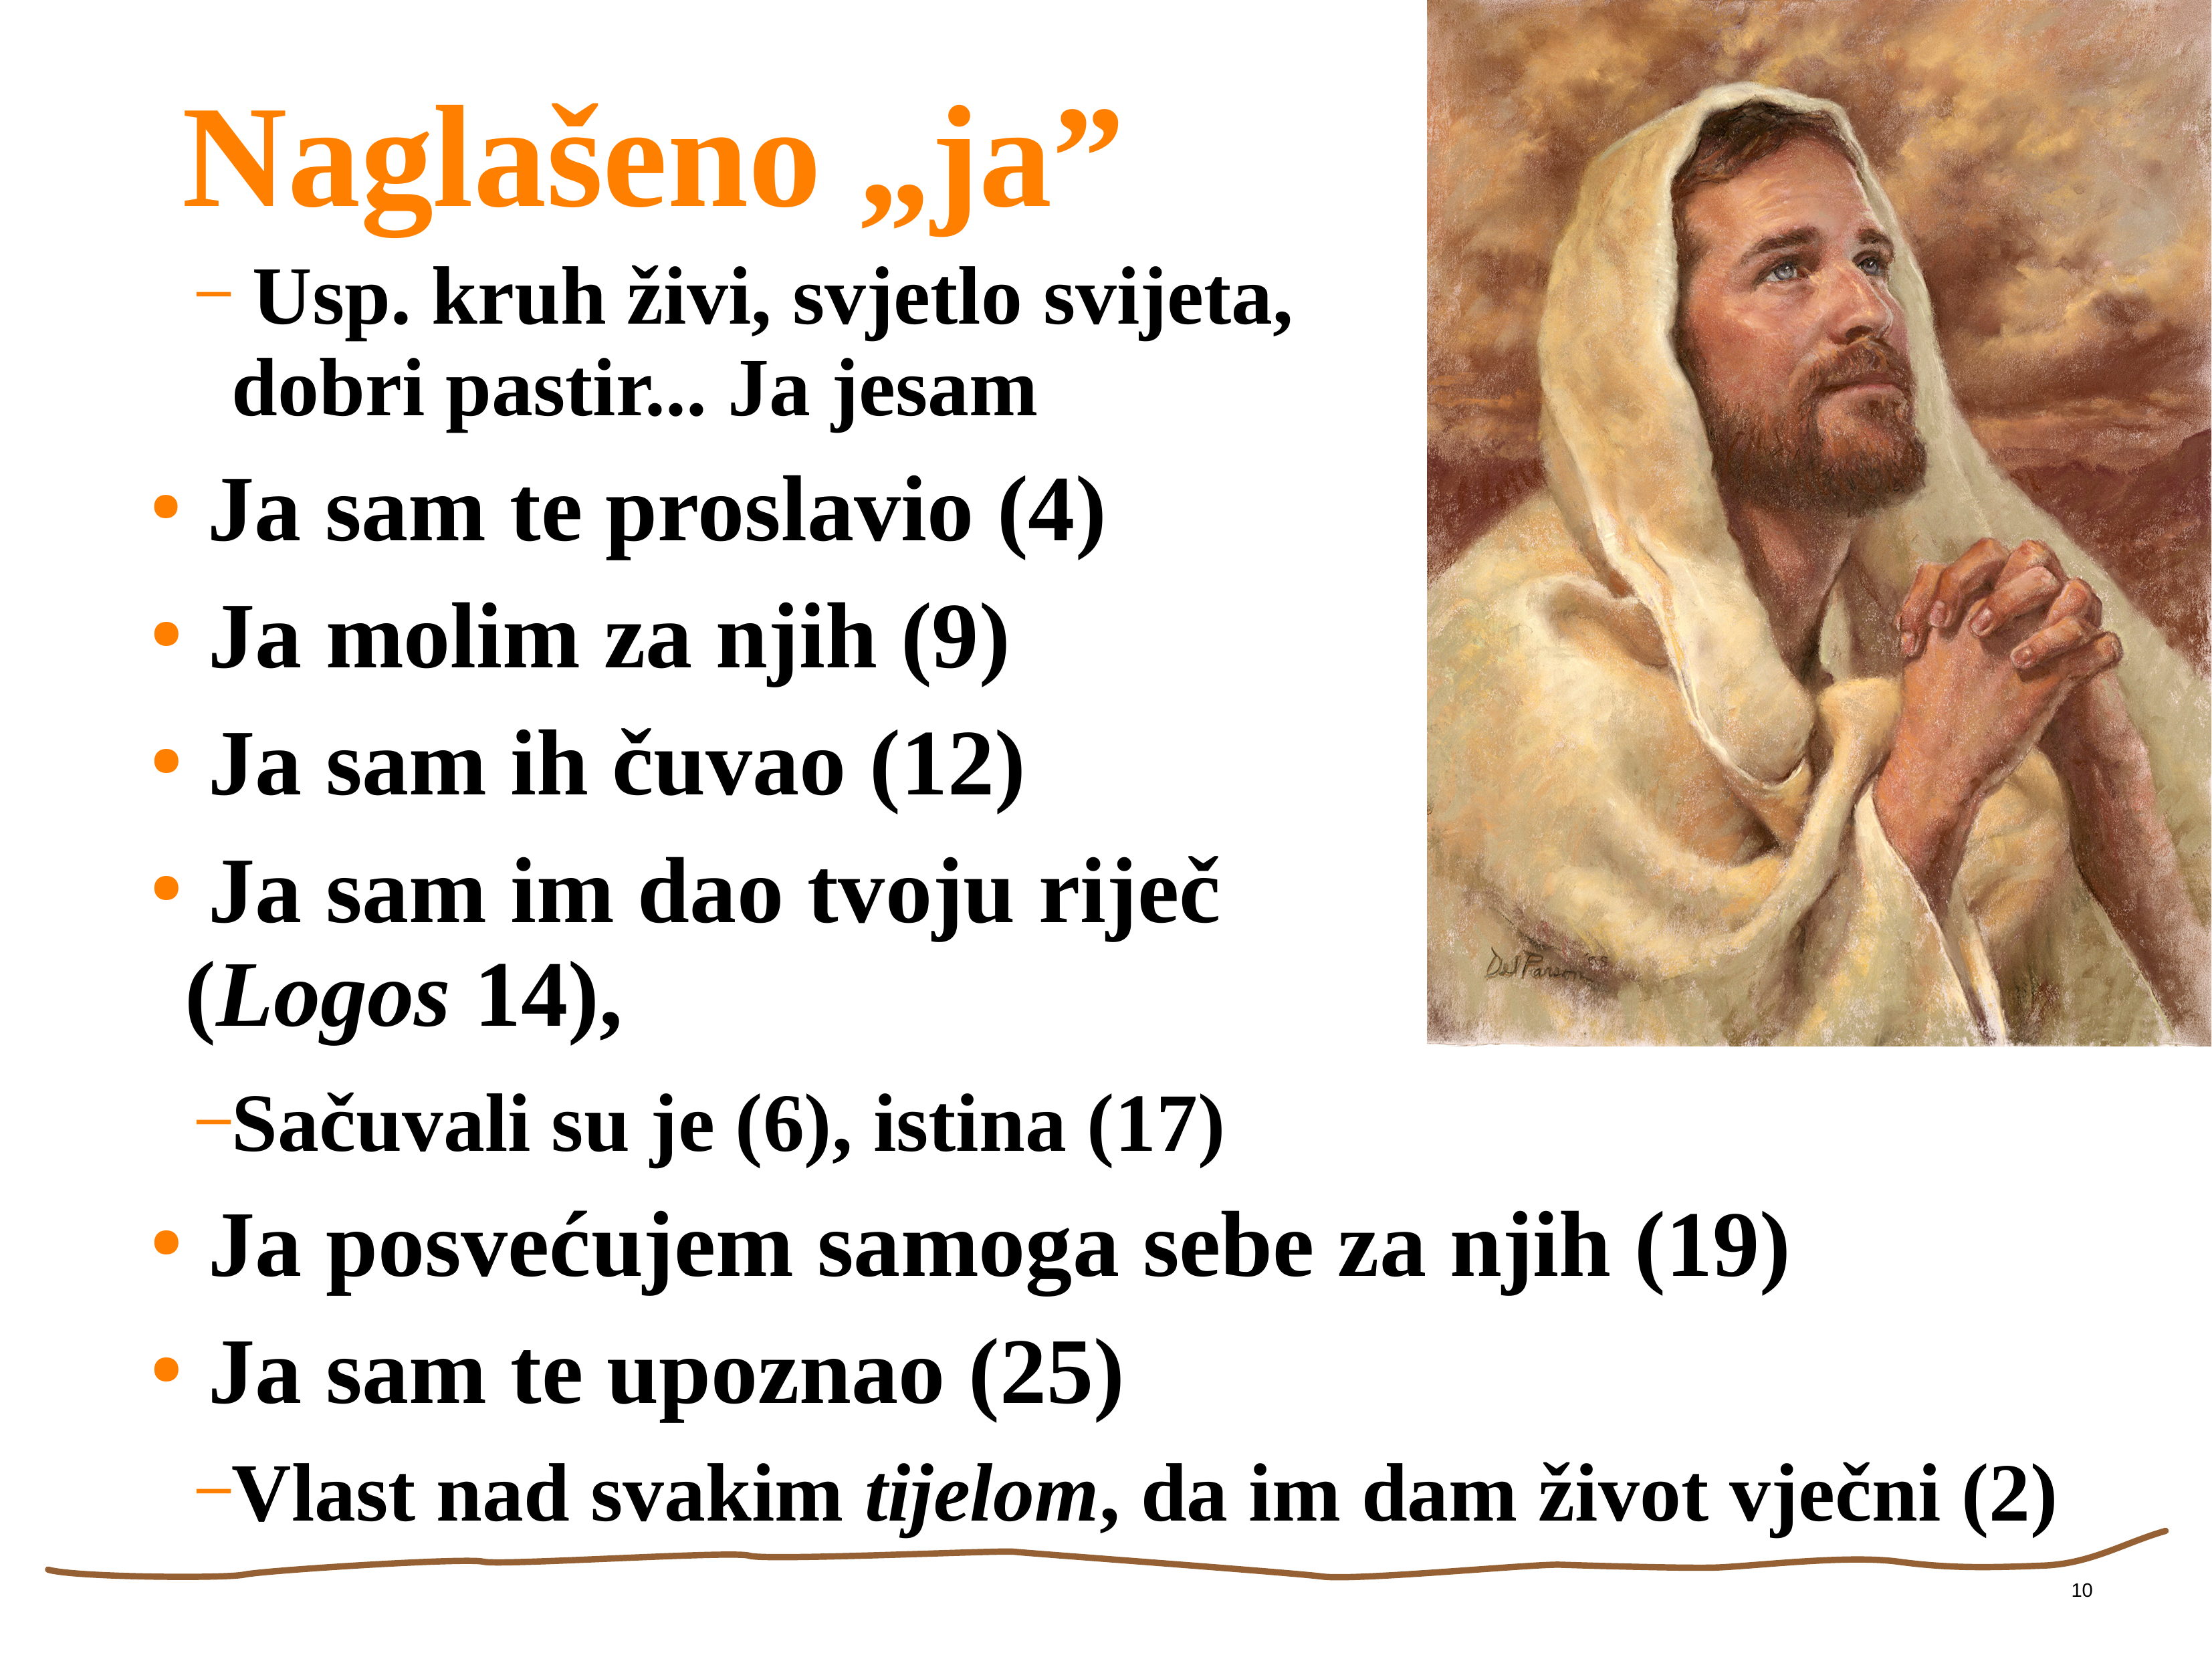

# Naglašeno „ja”
 Usp. kruh živi, svjetlo svijeta,
dobri pastir... Ja jesam
 Ja sam te proslavio (4)
 Ja molim za njih (9)
 Ja sam ih čuvao (12)
 Ja sam im dao tvoju riječ
(Logos 14),
Sačuvali su je (6), istina (17)
 Ja posvećujem samoga sebe za njih (19)
 Ja sam te upoznao (25)
Vlast nad svakim tijelom, da im dam život vječni (2)
10